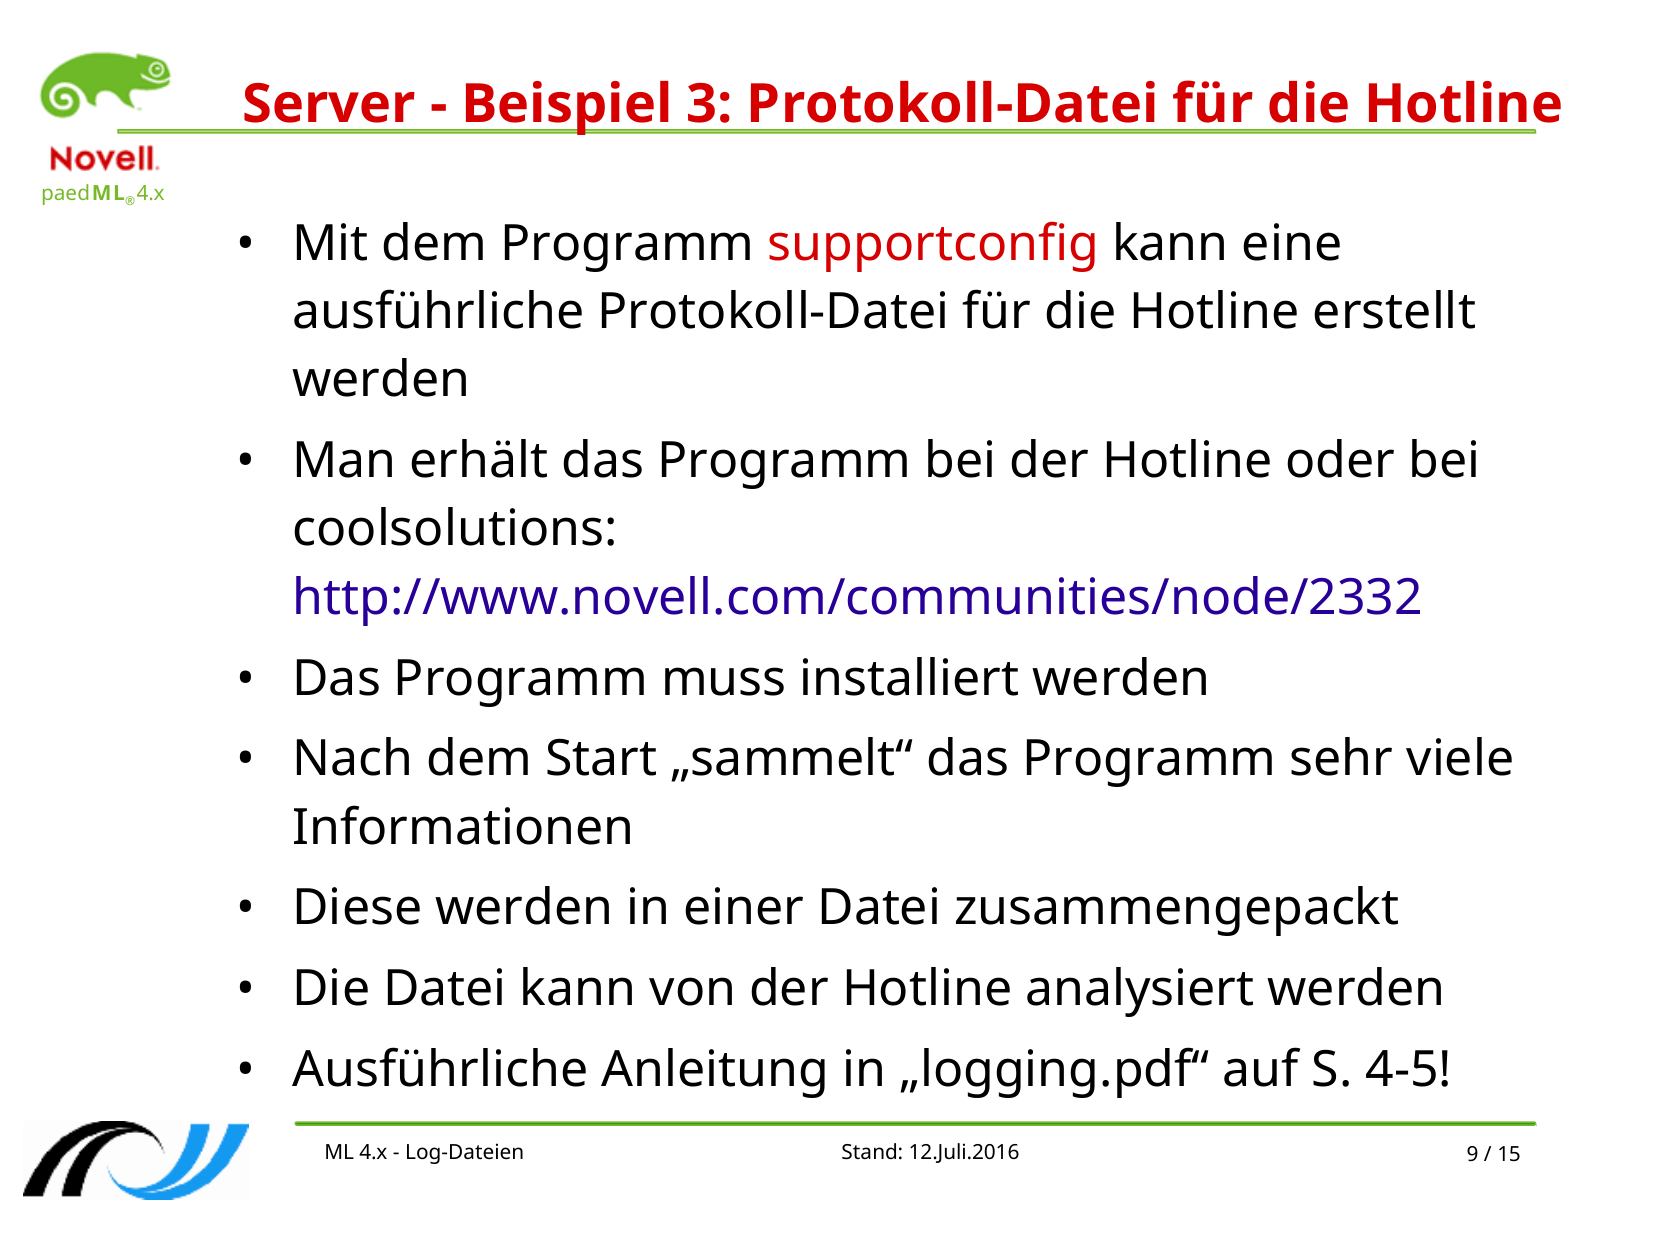

# Server - Beispiel 3: Protokoll-Datei für die Hotline
Mit dem Programm supportconfig kann eine ausführliche Protokoll-Datei für die Hotline erstellt werden
Man erhält das Programm bei der Hotline oder bei coolsolutions: http://www.novell.com/communities/node/2332
Das Programm muss installiert werden
Nach dem Start „sammelt“ das Programm sehr viele Informationen
Diese werden in einer Datei zusammengepackt
Die Datei kann von der Hotline analysiert werden
Ausführliche Anleitung in „logging.pdf“ auf S. 4-5!
ML 4.x - Log-Dateien
12.Juli.2016
9